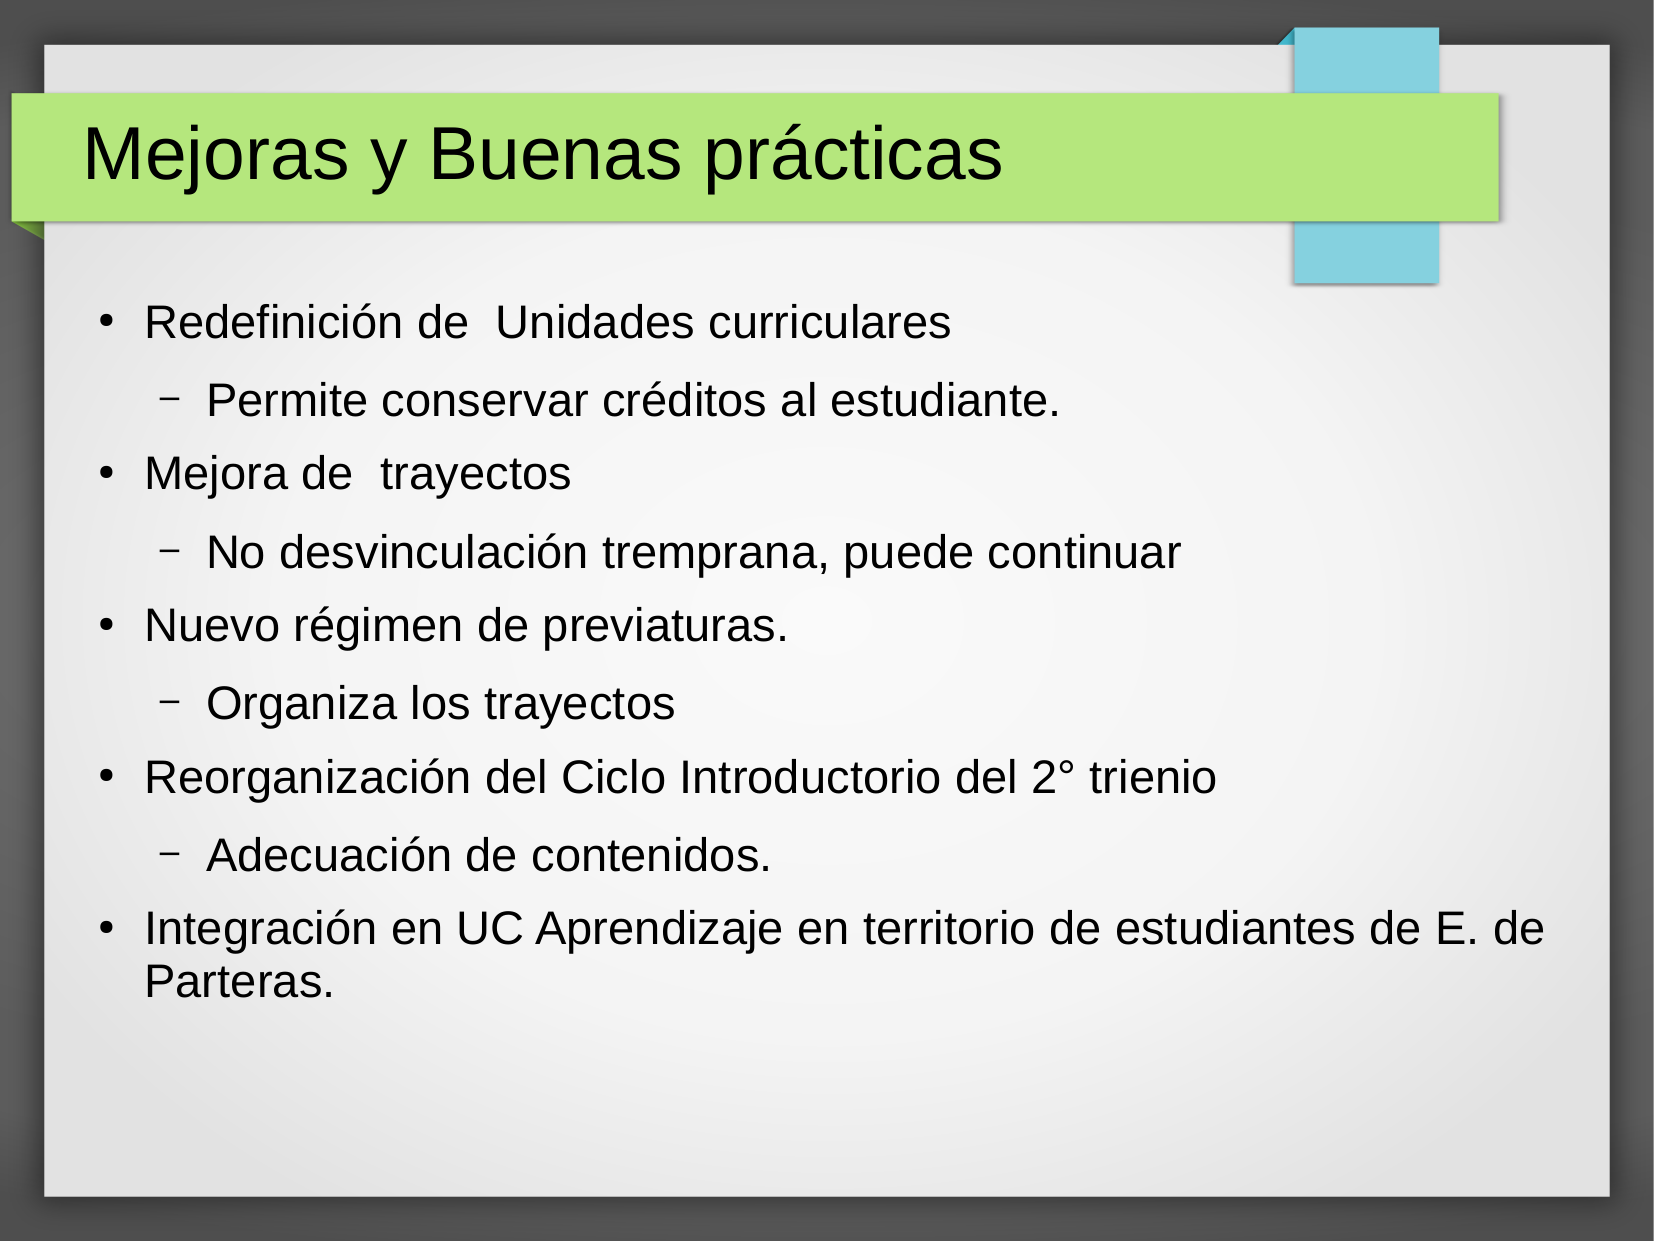

# Mejoras y Buenas prácticas
Redefinición de Unidades curriculares
Permite conservar créditos al estudiante.
Mejora de trayectos
No desvinculación tremprana, puede continuar
Nuevo régimen de previaturas.
Organiza los trayectos
Reorganización del Ciclo Introductorio del 2° trienio
Adecuación de contenidos.
Integración en UC Aprendizaje en territorio de estudiantes de E. de Parteras.